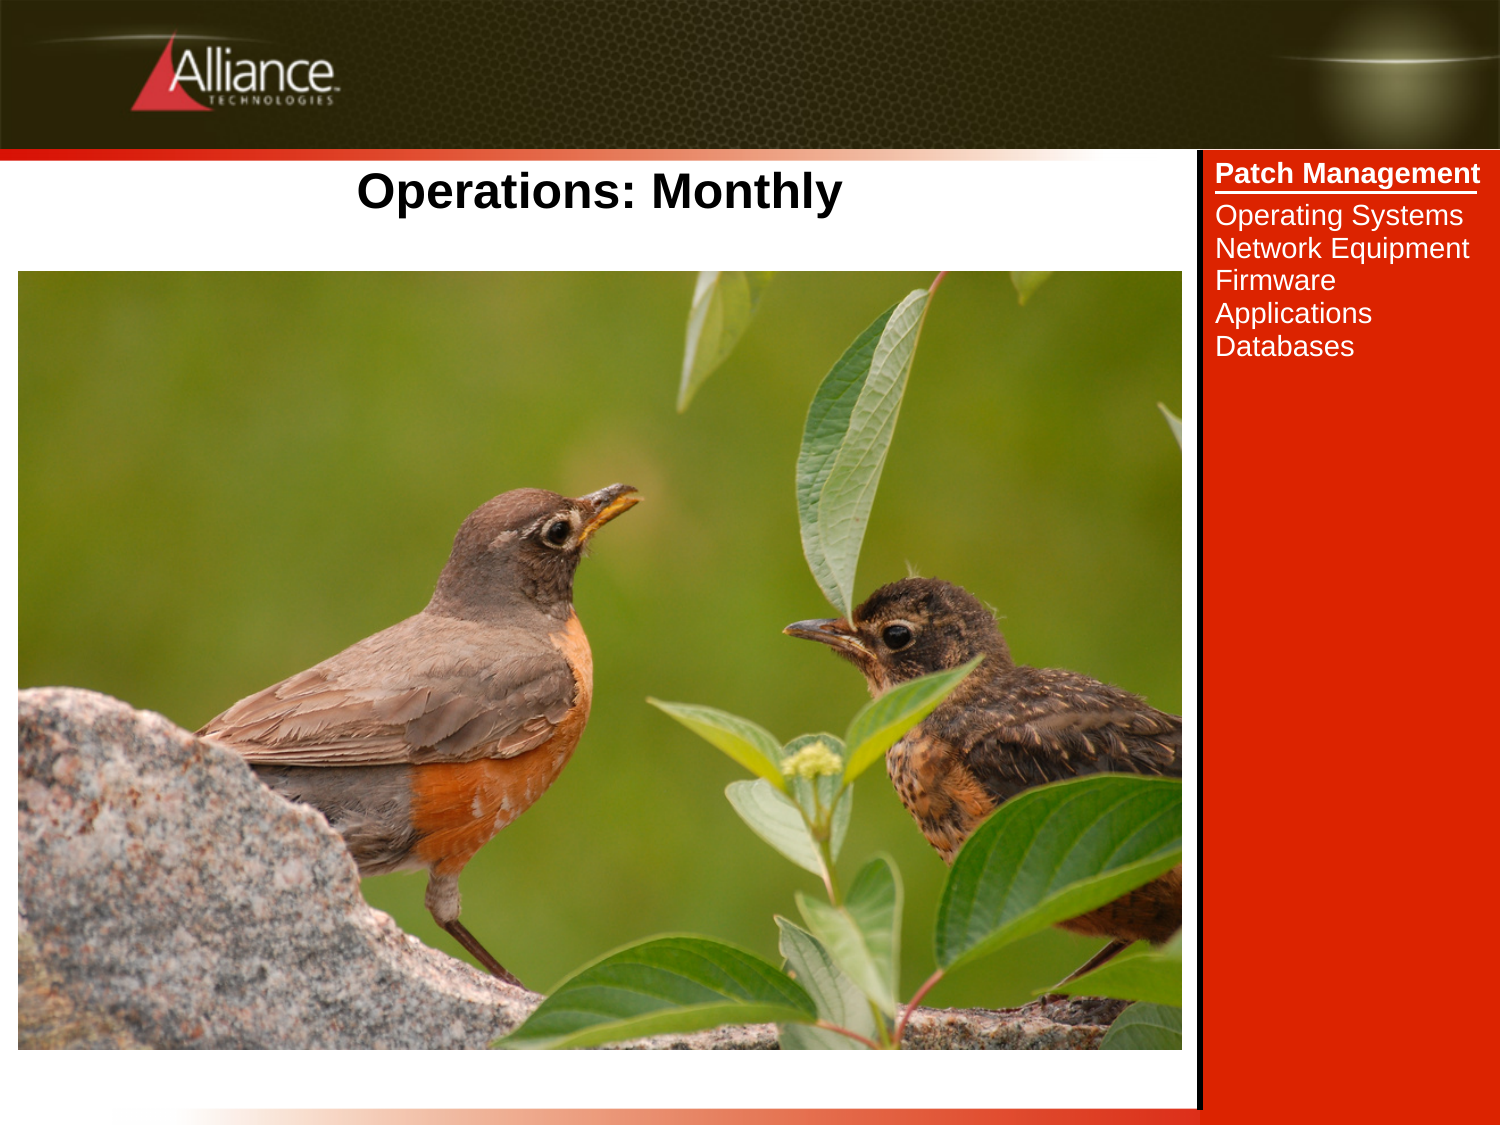

Patch Management
Operations: Monthly
Operating Systems
Network Equipment
Firmware
Applications
Databases